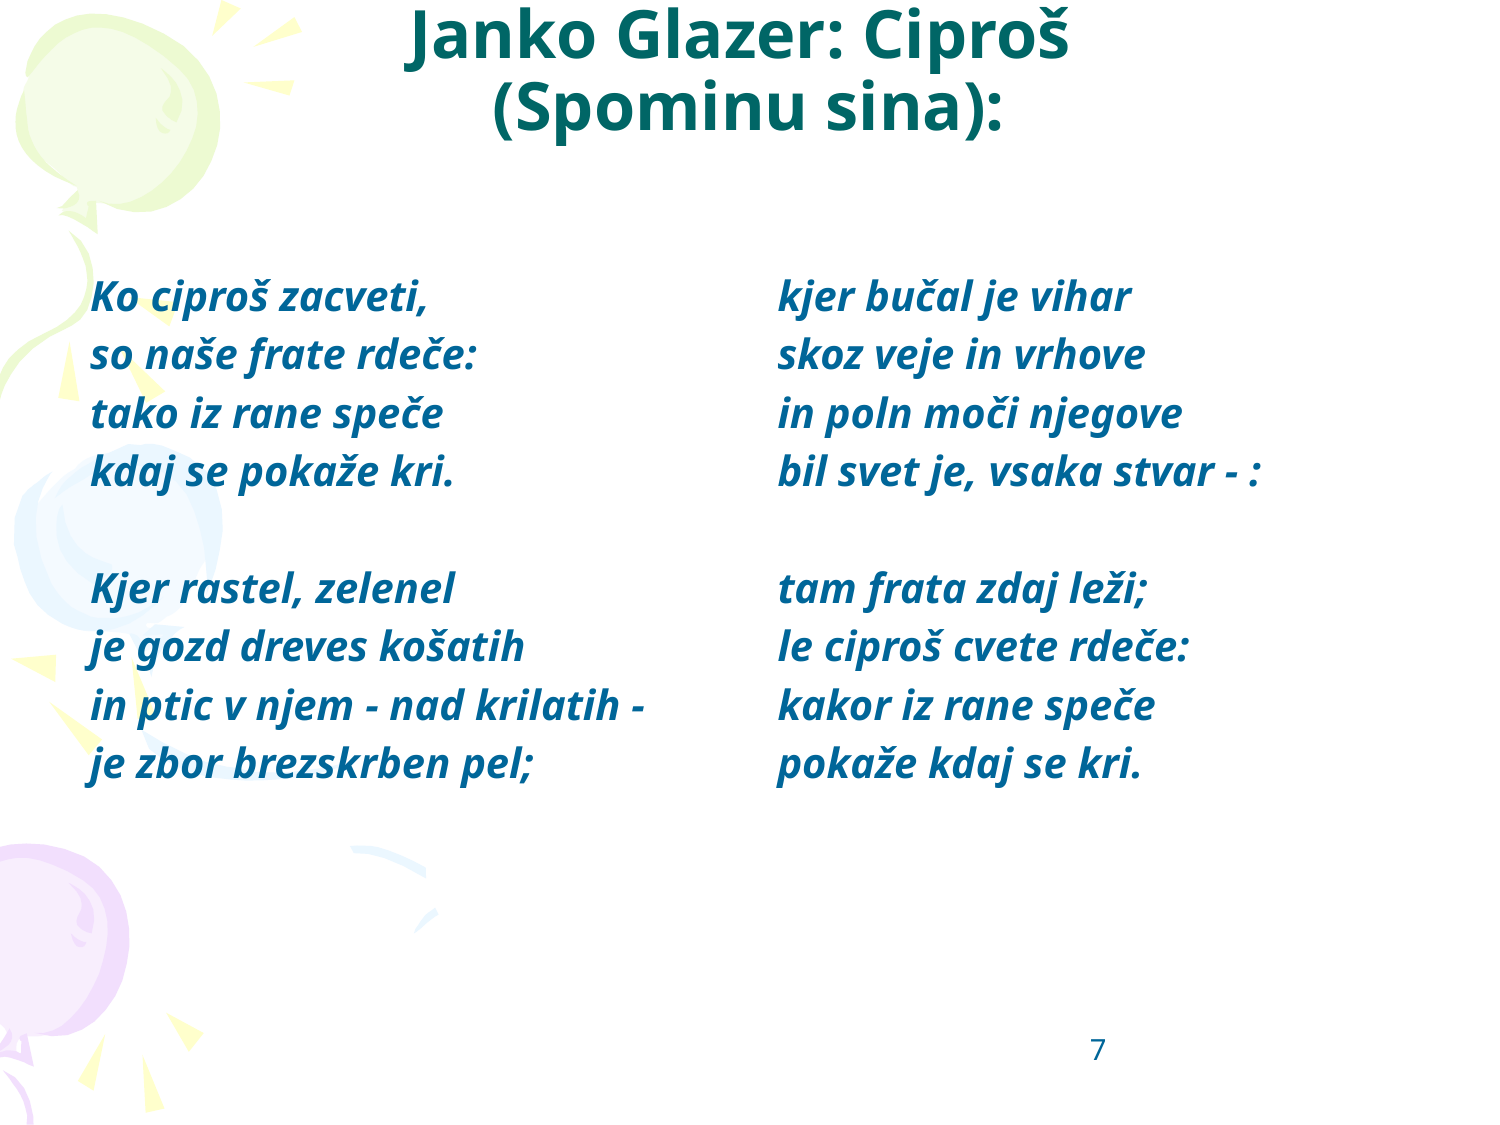

# Janko Glazer: Ciproš (Spominu sina):
Ko ciproš zacveti,
so naše frate rdeče:
tako iz rane speče
kdaj se pokaže kri.
Kjer rastel, zelenel
je gozd dreves košatih
in ptic v njem - nad krilatih -
je zbor brezskrben pel;
kjer bučal je vihar
skoz veje in vrhove
in poln moči njegove
bil svet je, vsaka stvar - :
tam frata zdaj leži;
le ciproš cvete rdeče:
kakor iz rane speče
pokaže kdaj se kri.